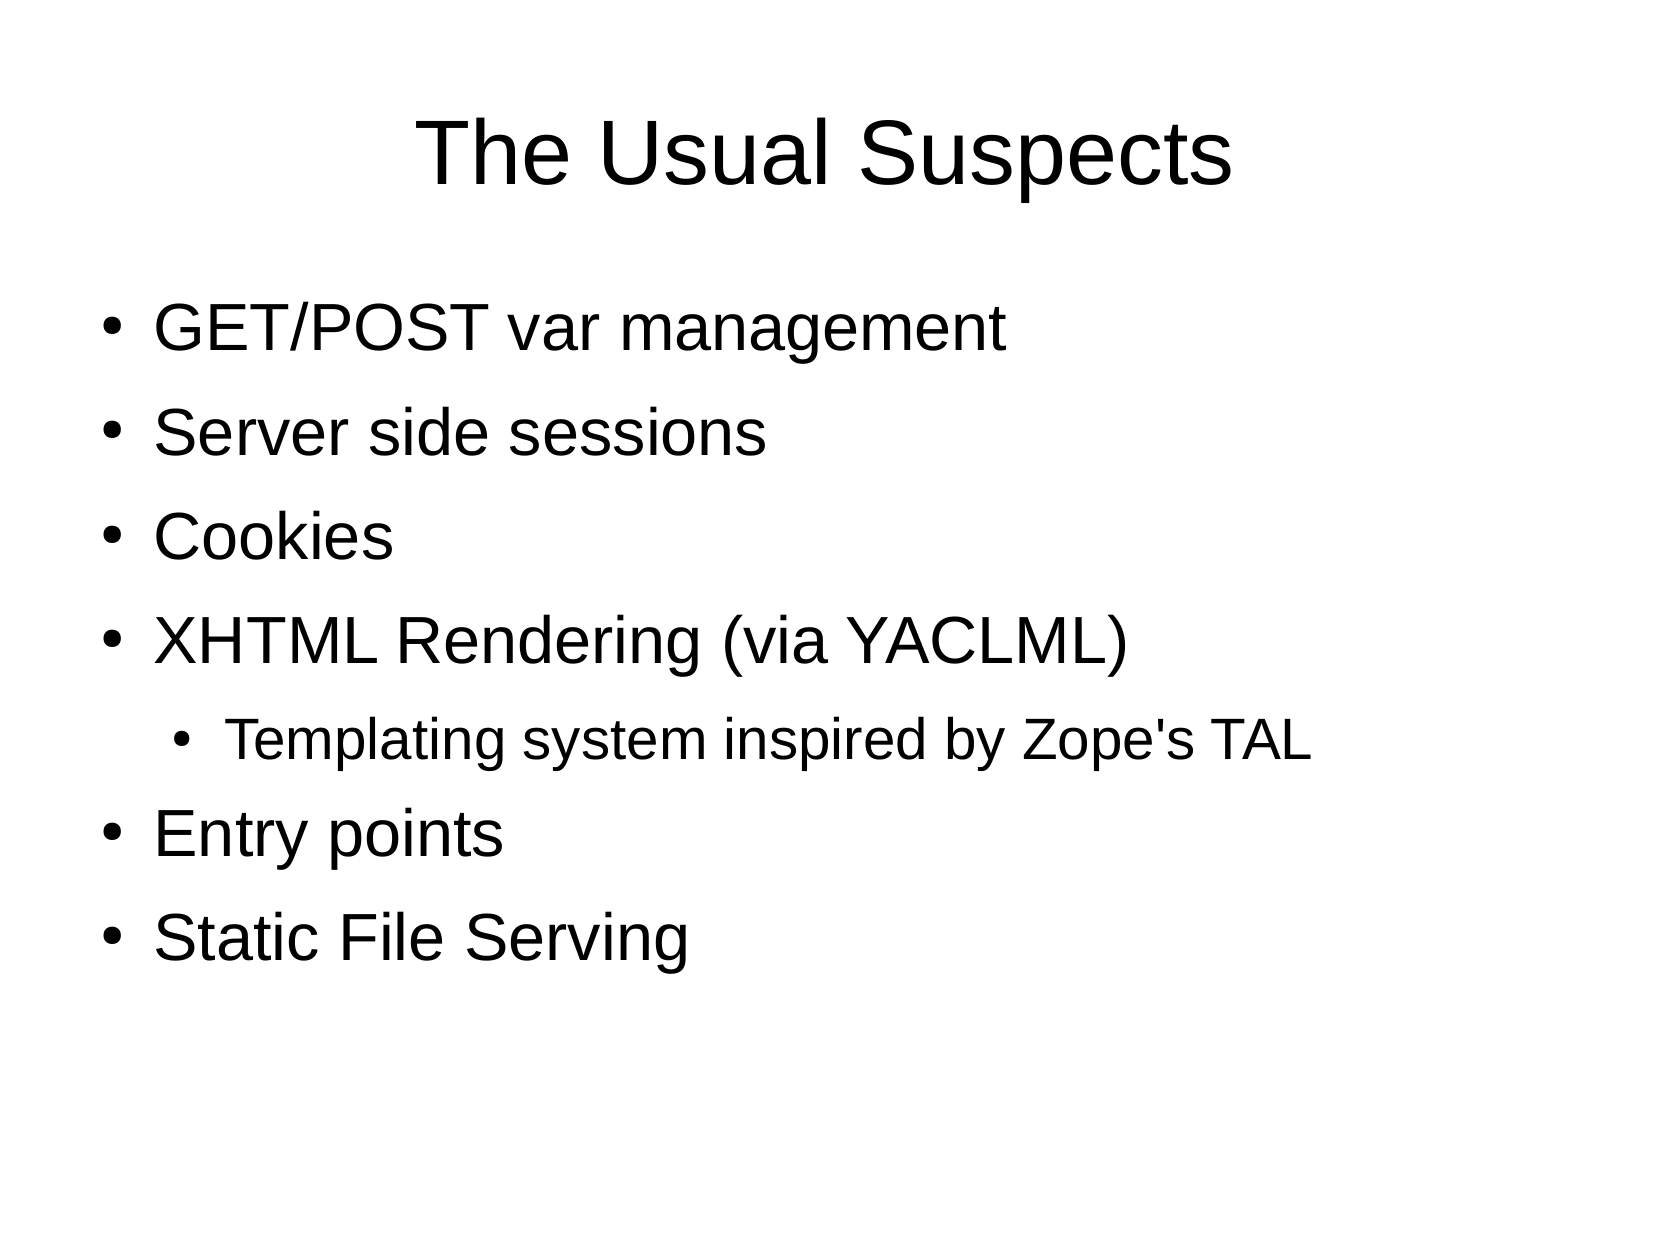

# The Usual Suspects
GET/POST var management
Server side sessions
Cookies
XHTML Rendering (via YACLML)
Templating system inspired by Zope's TAL
Entry points
Static File Serving